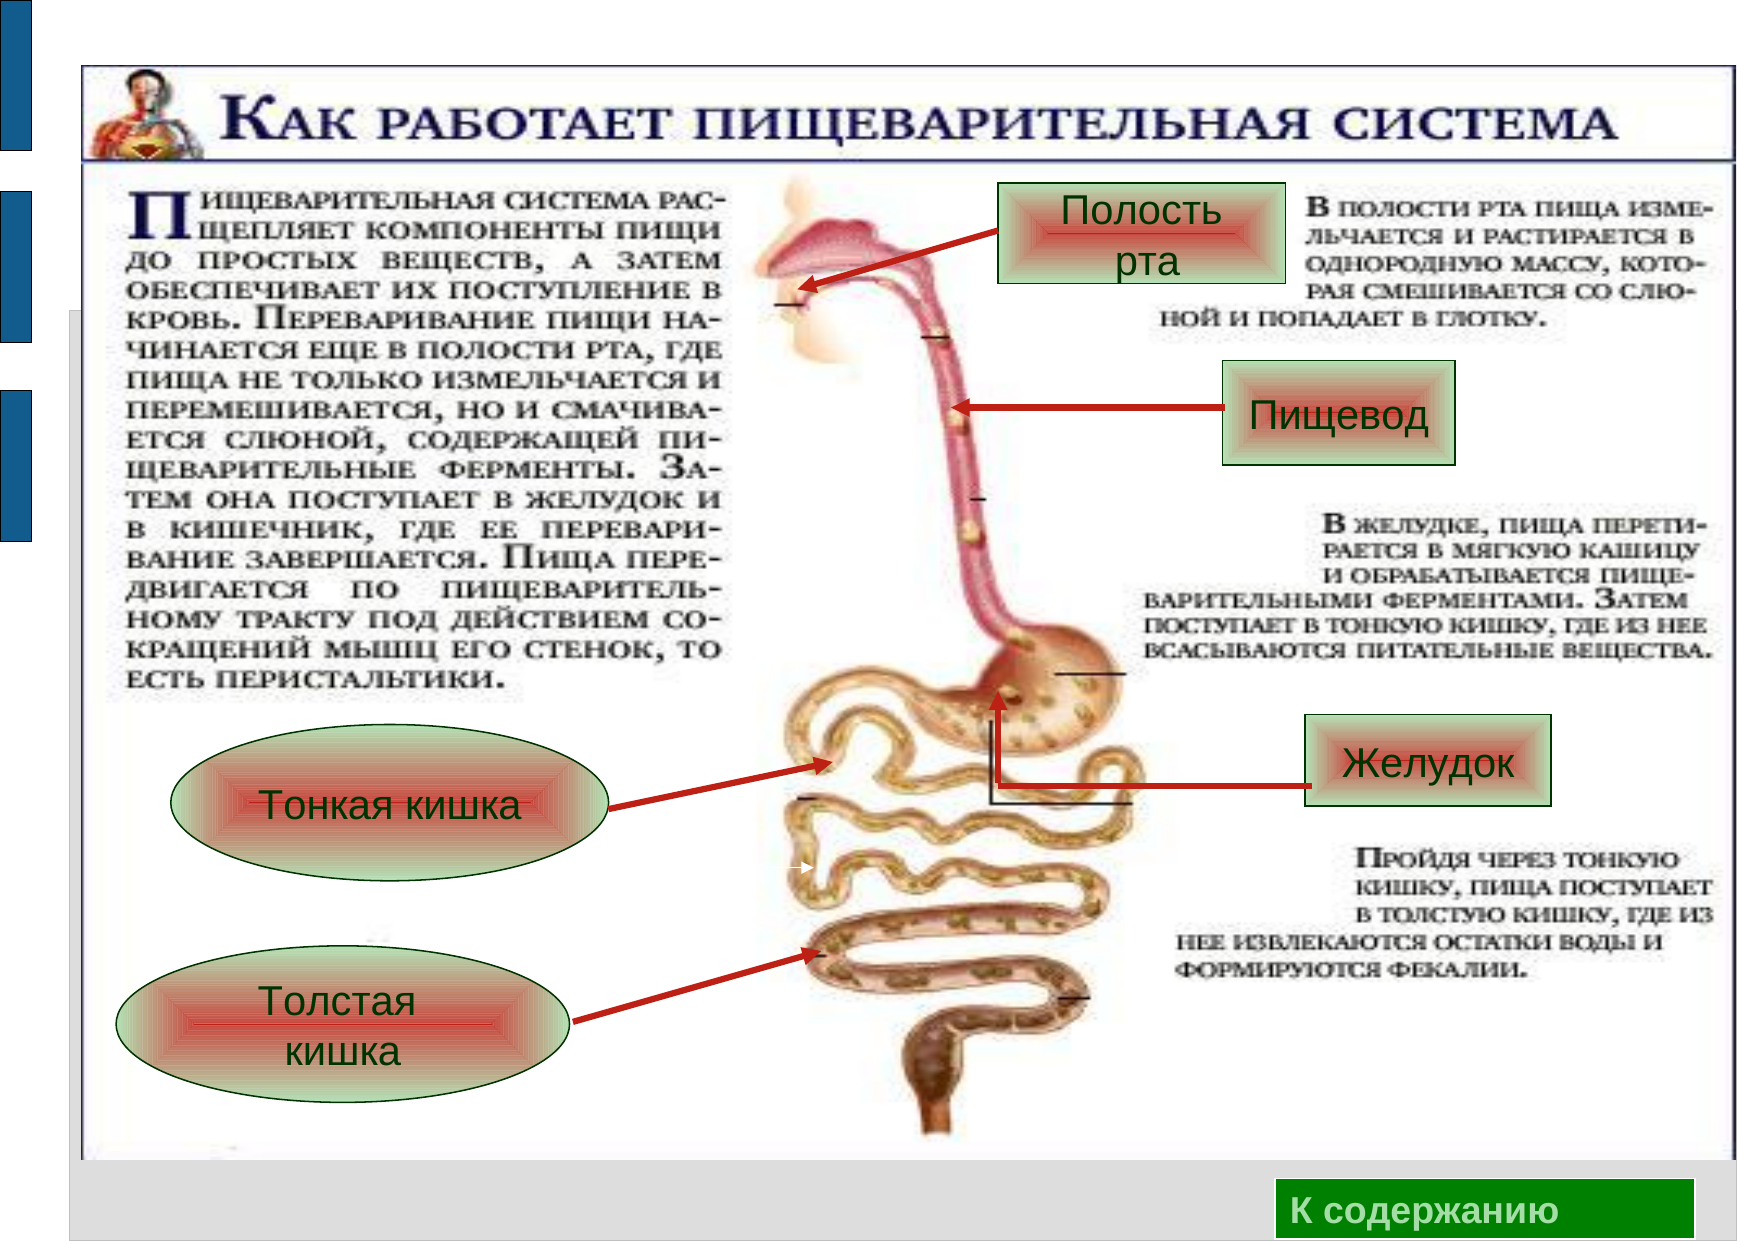

Полость
 рта
Пищевод
Желудок
Тонкая кишка
Толстая
кишка
К содержанию